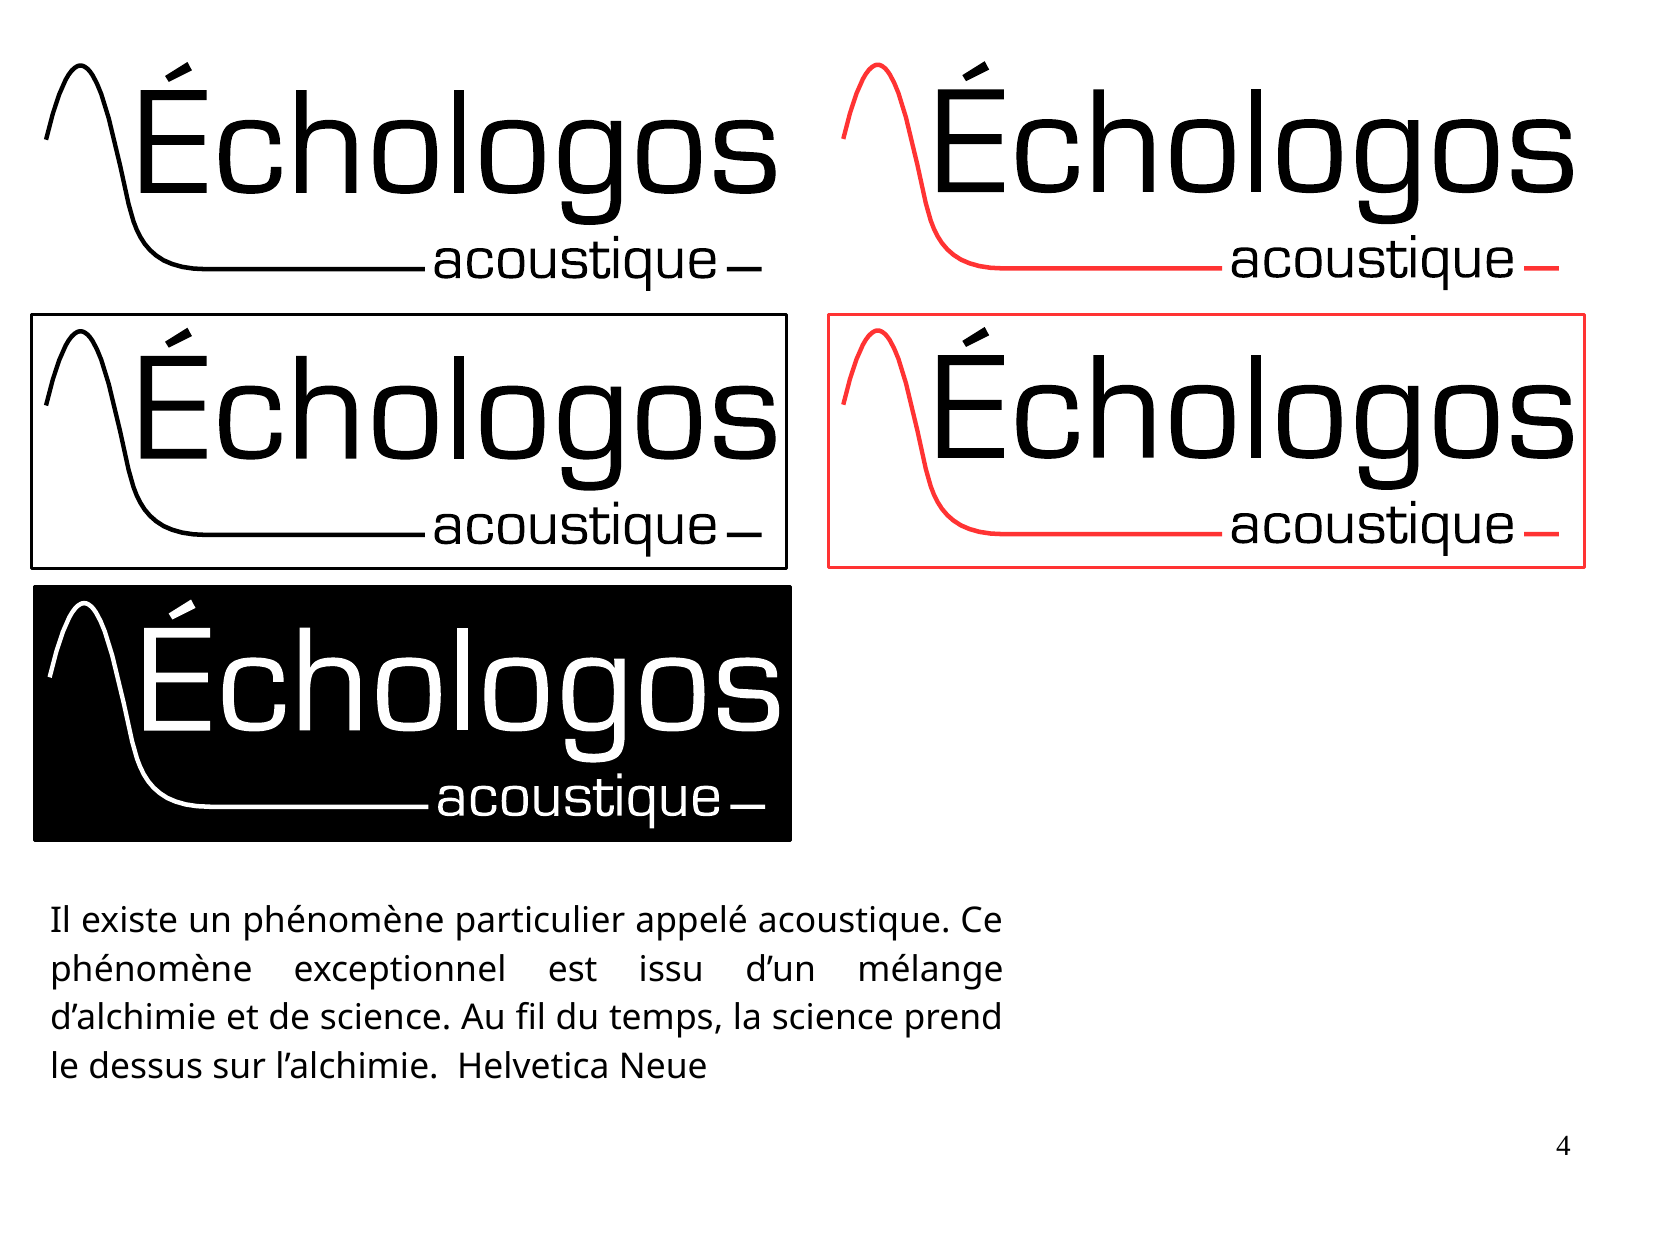

Il existe un phénomène particulier appelé acoustique. Ce phénomène exceptionnel est issu d’un mélange d’alchimie et de science. Au fil du temps, la science prend le dessus sur l’alchimie. Helvetica Neue
4